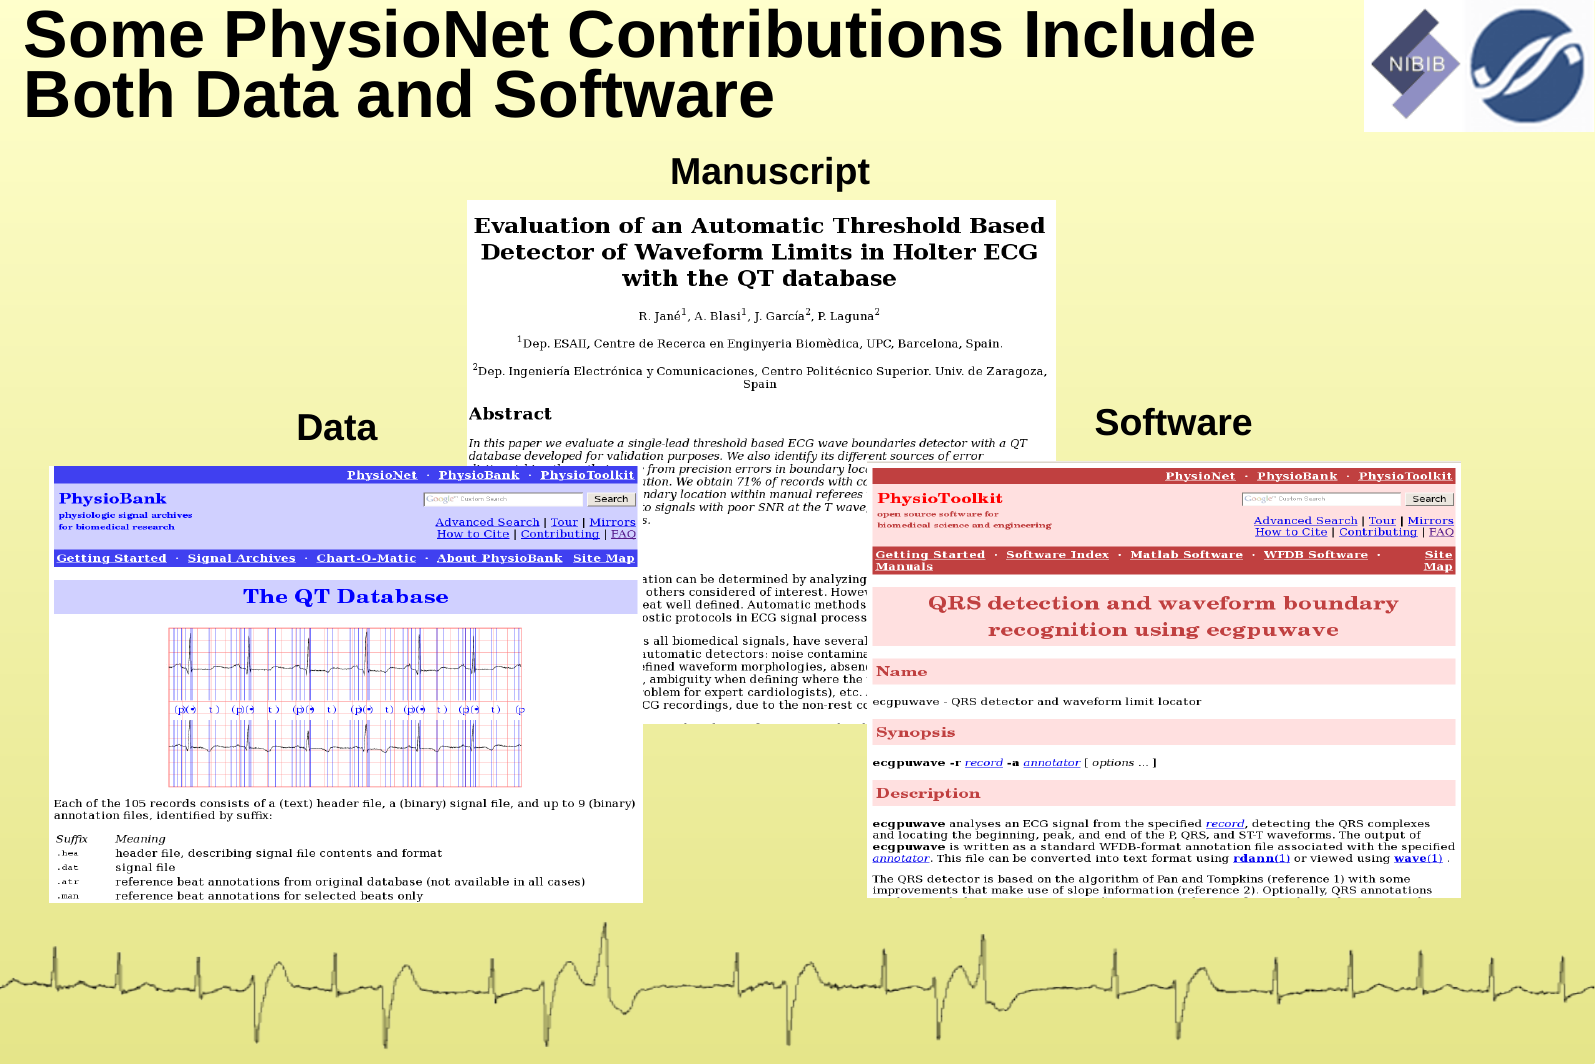

Some PhysioNet Contributions Include
Both Data and Software
Manuscript
Software
Data